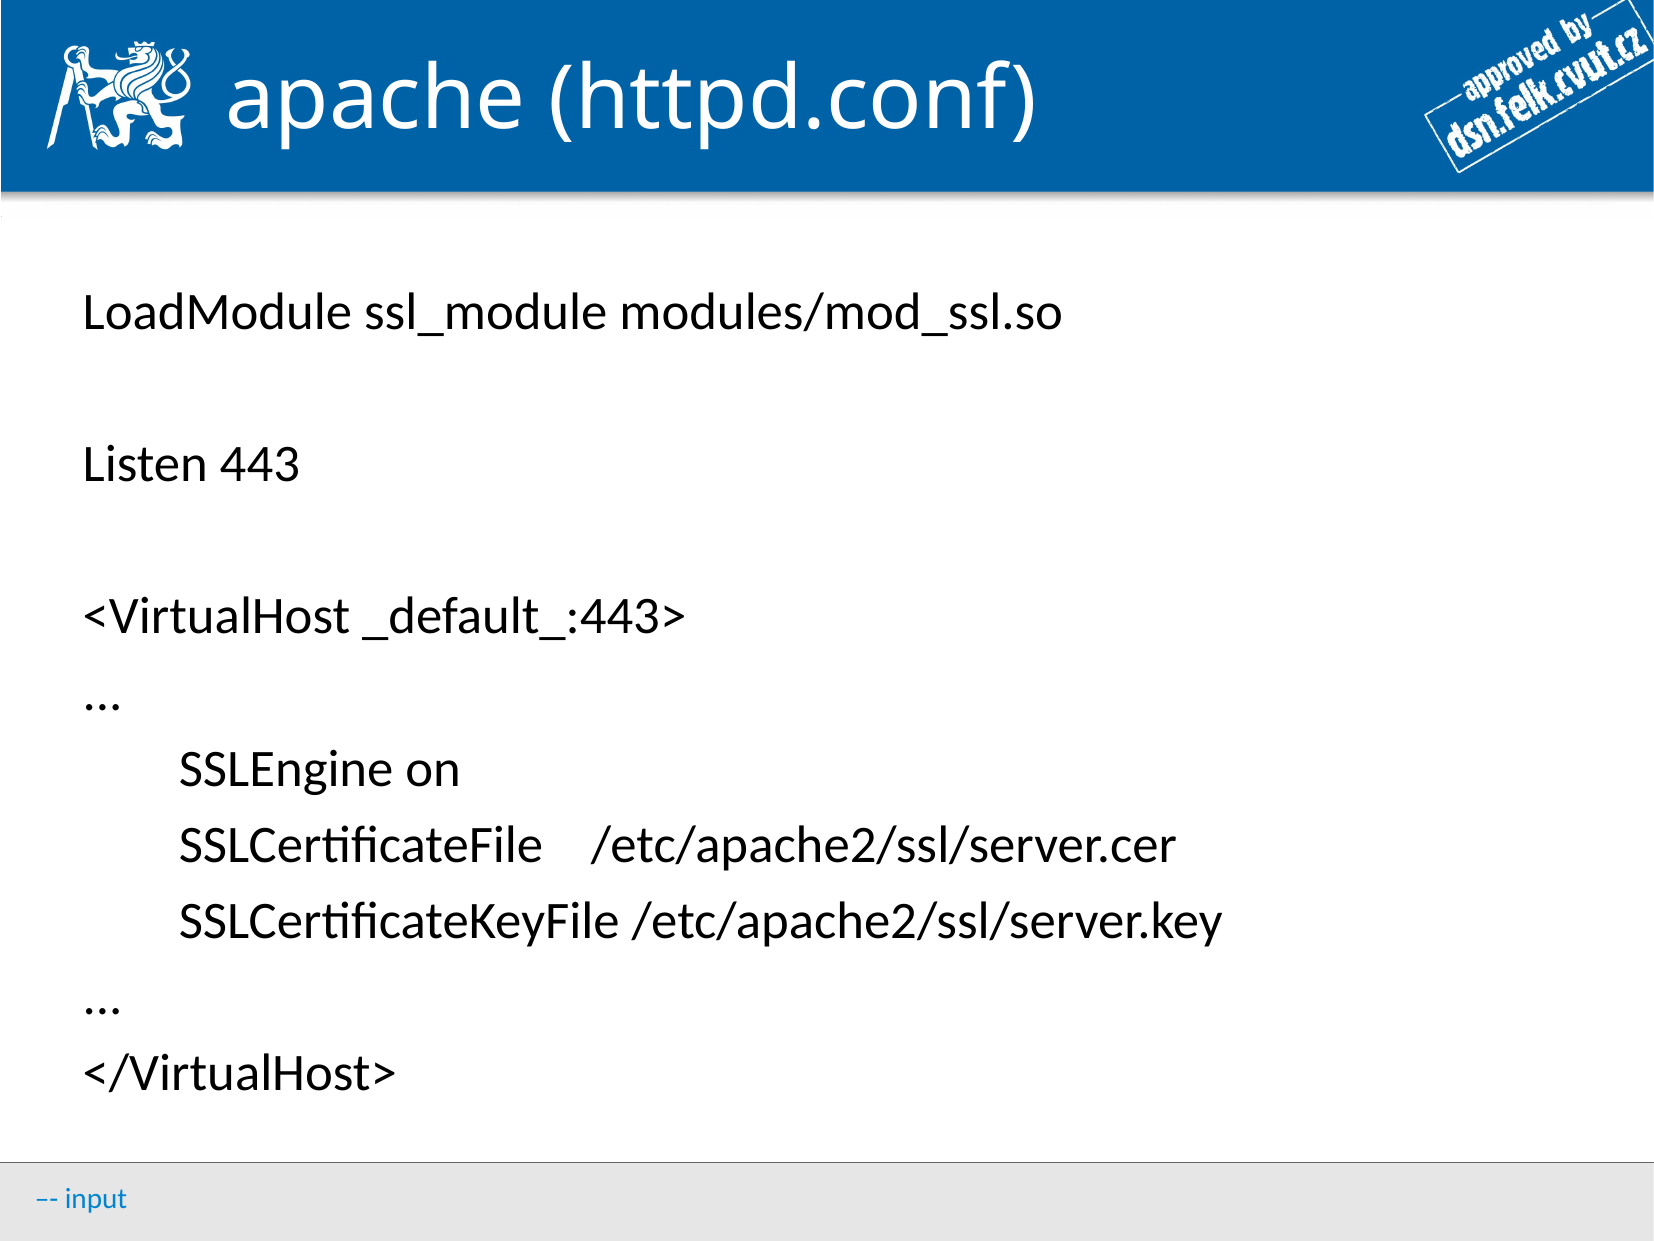

# apache (httpd.conf)
LoadModule ssl_module modules/mod_ssl.so
Listen 443
<VirtualHost _default_:443>
...
 SSLEngine on
 SSLCertificateFile /etc/apache2/ssl/server.cer
 SSLCertificateKeyFile /etc/apache2/ssl/server.key
...
</VirtualHost>